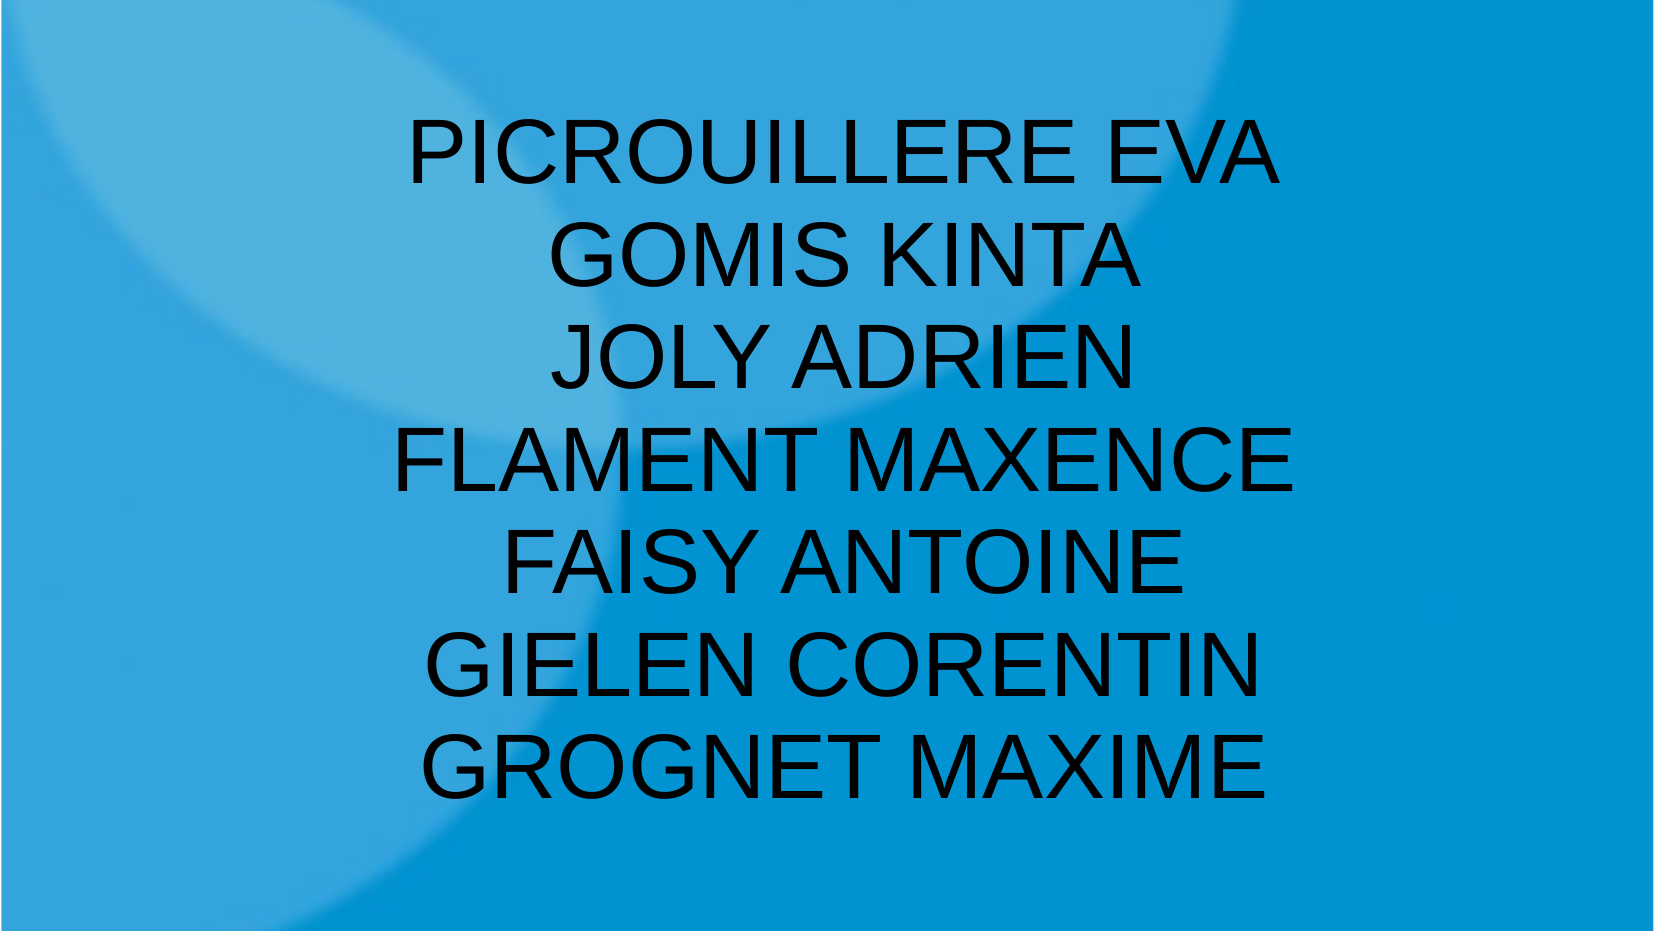

# PICROUILLERE EVA GOMIS KINTA JOLY ADRIEN FLAMENT MAXENCE FAISY ANTOINE GIELEN CORENTIN GROGNET MAXIME